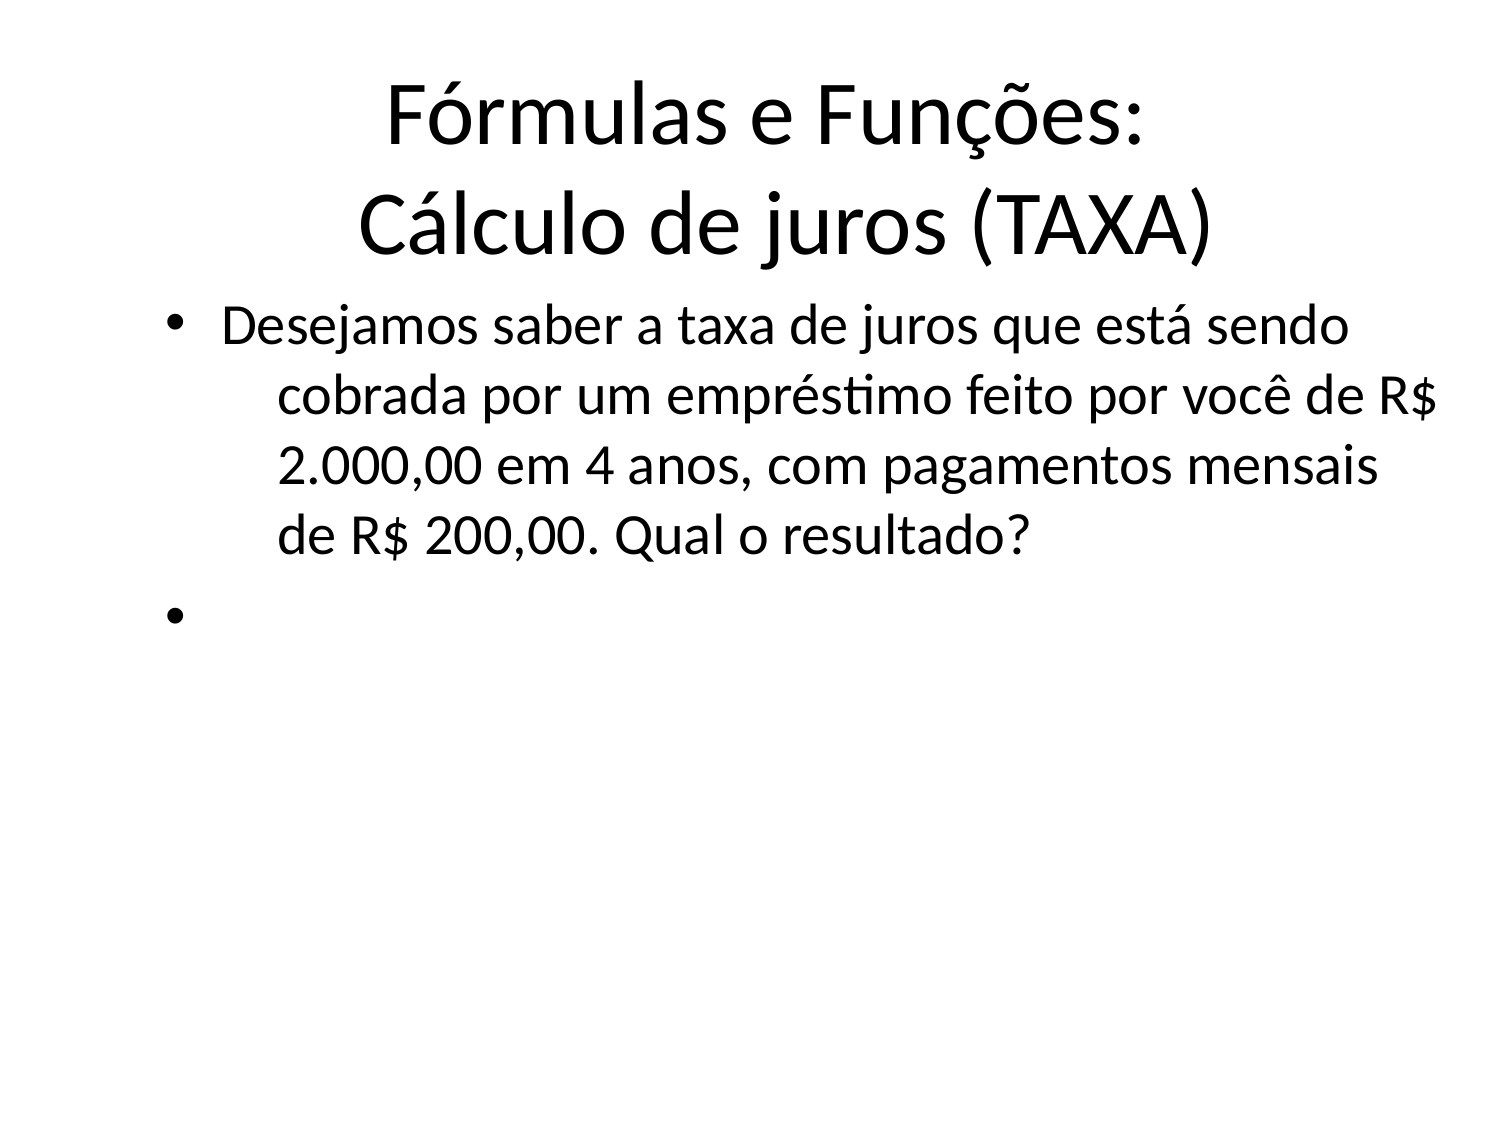

# Fórmulas e Funções: Cálculo de juros (TAXA)
Desejamos saber a taxa de juros que está sendo cobrada por um empréstimo feito por você de R$ 2.000,00 em 4 anos, com pagamentos mensais de R$ 200,00. Qual o resultado?